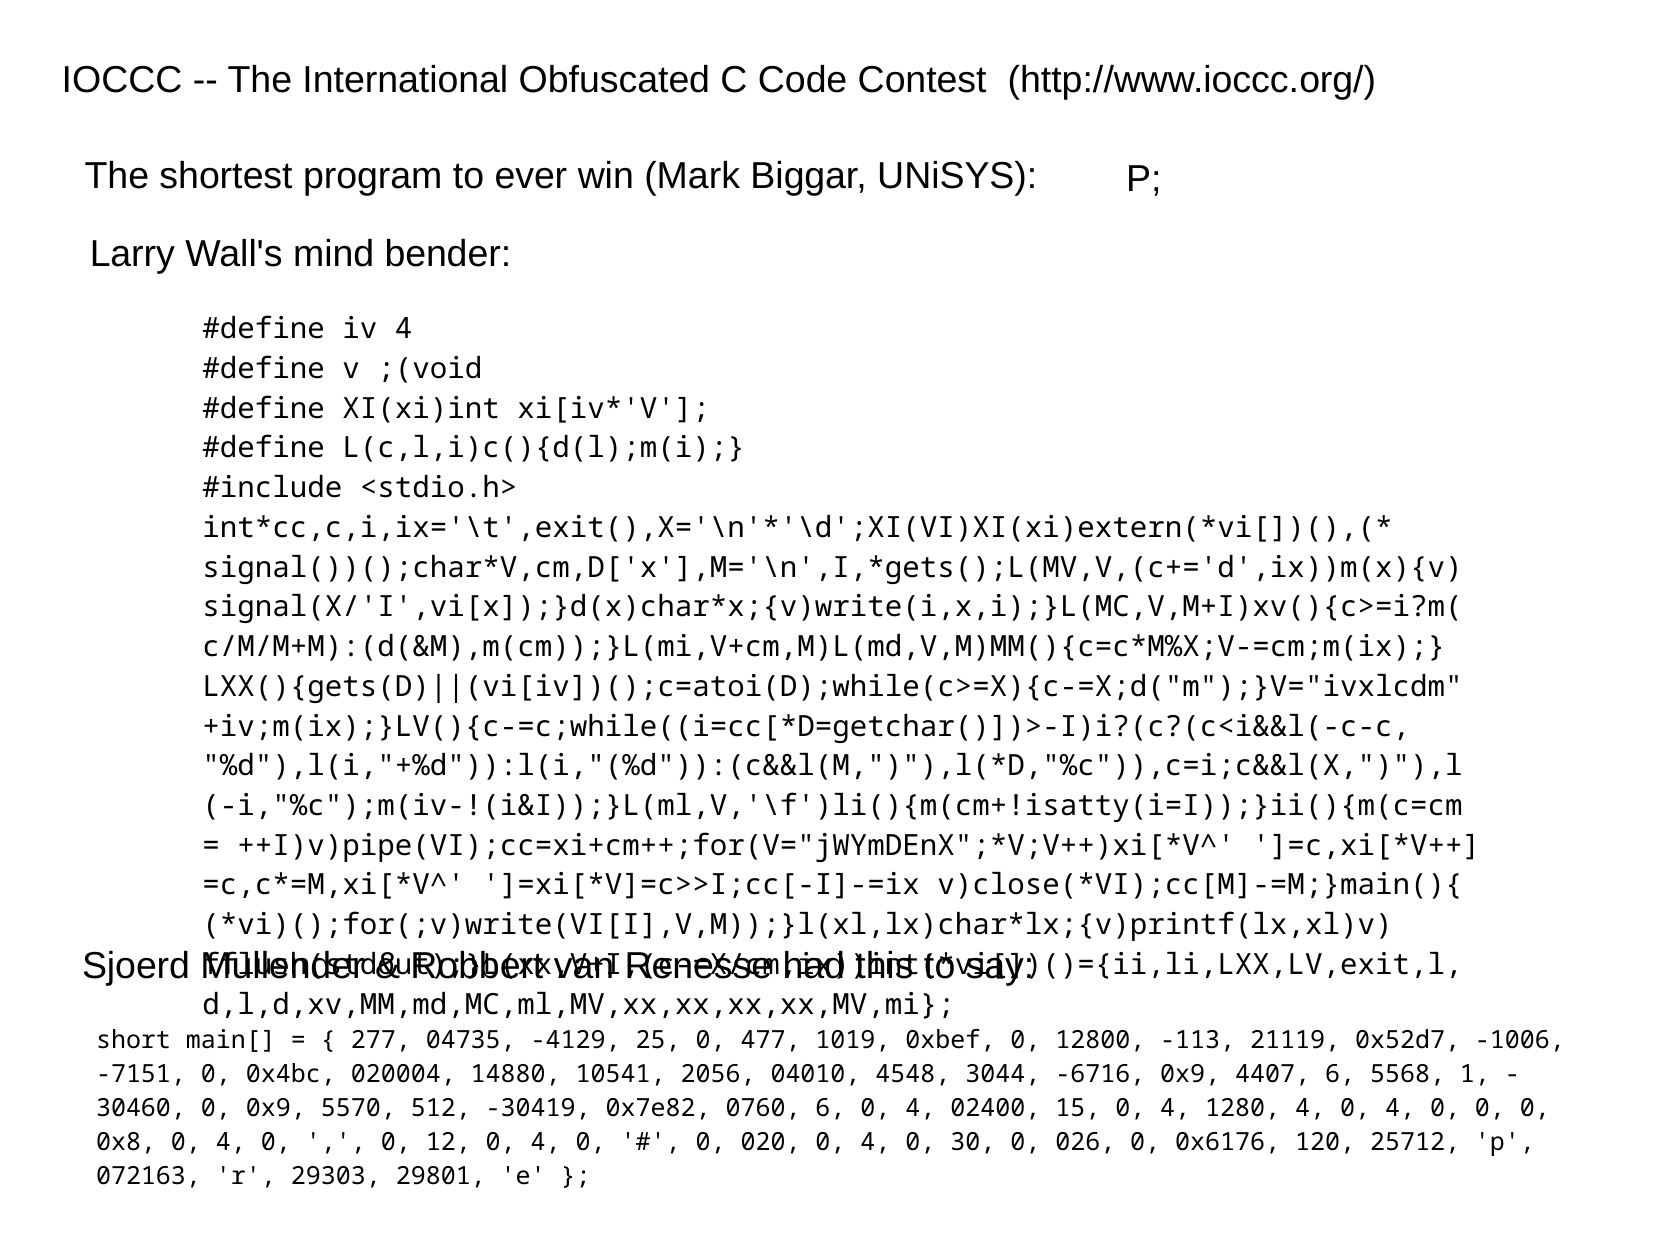

IOCCC -- The International Obfuscated C Code Contest (http://www.ioccc.org/)
The shortest program to ever win (Mark Biggar, UNiSYS):
P;
Larry Wall's mind bender:
#define iv 4
#define v ;(void
#define XI(xi)int xi[iv*'V'];
#define L(c,l,i)c(){d(l);m(i);}
#include <stdio.h>
int*cc,c,i,ix='\t',exit(),X='\n'*'\d';XI(VI)XI(xi)extern(*vi[])(),(*
signal())();char*V,cm,D['x'],M='\n',I,*gets();L(MV,V,(c+='d',ix))m(x){v)
signal(X/'I',vi[x]);}d(x)char*x;{v)write(i,x,i);}L(MC,V,M+I)xv(){c>=i?m(
c/M/M+M):(d(&M),m(cm));}L(mi,V+cm,M)L(md,V,M)MM(){c=c*M%X;V-=cm;m(ix);}
LXX(){gets(D)||(vi[iv])();c=atoi(D);while(c>=X){c-=X;d("m");}V="ivxlcdm"
+iv;m(ix);}LV(){c-=c;while((i=cc[*D=getchar()])>-I)i?(c?(c<i&&l(-c-c,
"%d"),l(i,"+%d")):l(i,"(%d")):(c&&l(M,")"),l(*D,"%c")),c=i;c&&l(X,")"),l
(-i,"%c");m(iv-!(i&I));}L(ml,V,'\f')li(){m(cm+!isatty(i=I));}ii(){m(c=cm
= ++I)v)pipe(VI);cc=xi+cm++;for(V="jWYmDEnX";*V;V++)xi[*V^' ']=c,xi[*V++]
=c,c*=M,xi[*V^' ']=xi[*V]=c>>I;cc[-I]-=ix v)close(*VI);cc[M]-=M;}main(){
(*vi)();for(;v)write(VI[I],V,M));}l(xl,lx)char*lx;{v)printf(lx,xl)v)
fflush(stdout);}L(xx,V+I,(c-=X/cm,ix))int(*vi[])()={ii,li,LXX,LV,exit,l,
d,l,d,xv,MM,md,MC,ml,MV,xx,xx,xx,xx,MV,mi};
Sjoerd Mullender & Robbert van Renesse had this to say:
short main[] = { 277, 04735, -4129, 25, 0, 477, 1019, 0xbef, 0, 12800, -113, 21119, 0x52d7, -1006, -7151, 0, 0x4bc, 020004, 14880, 10541, 2056, 04010, 4548, 3044, -6716, 0x9, 4407, 6, 5568, 1, -30460, 0, 0x9, 5570, 512, -30419, 0x7e82, 0760, 6, 0, 4, 02400, 15, 0, 4, 1280, 4, 0, 4, 0, 0, 0, 0x8, 0, 4, 0, ',', 0, 12, 0, 4, 0, '#', 0, 020, 0, 4, 0, 30, 0, 026, 0, 0x6176, 120, 25712, 'p', 072163, 'r', 29303, 29801, 'e' };